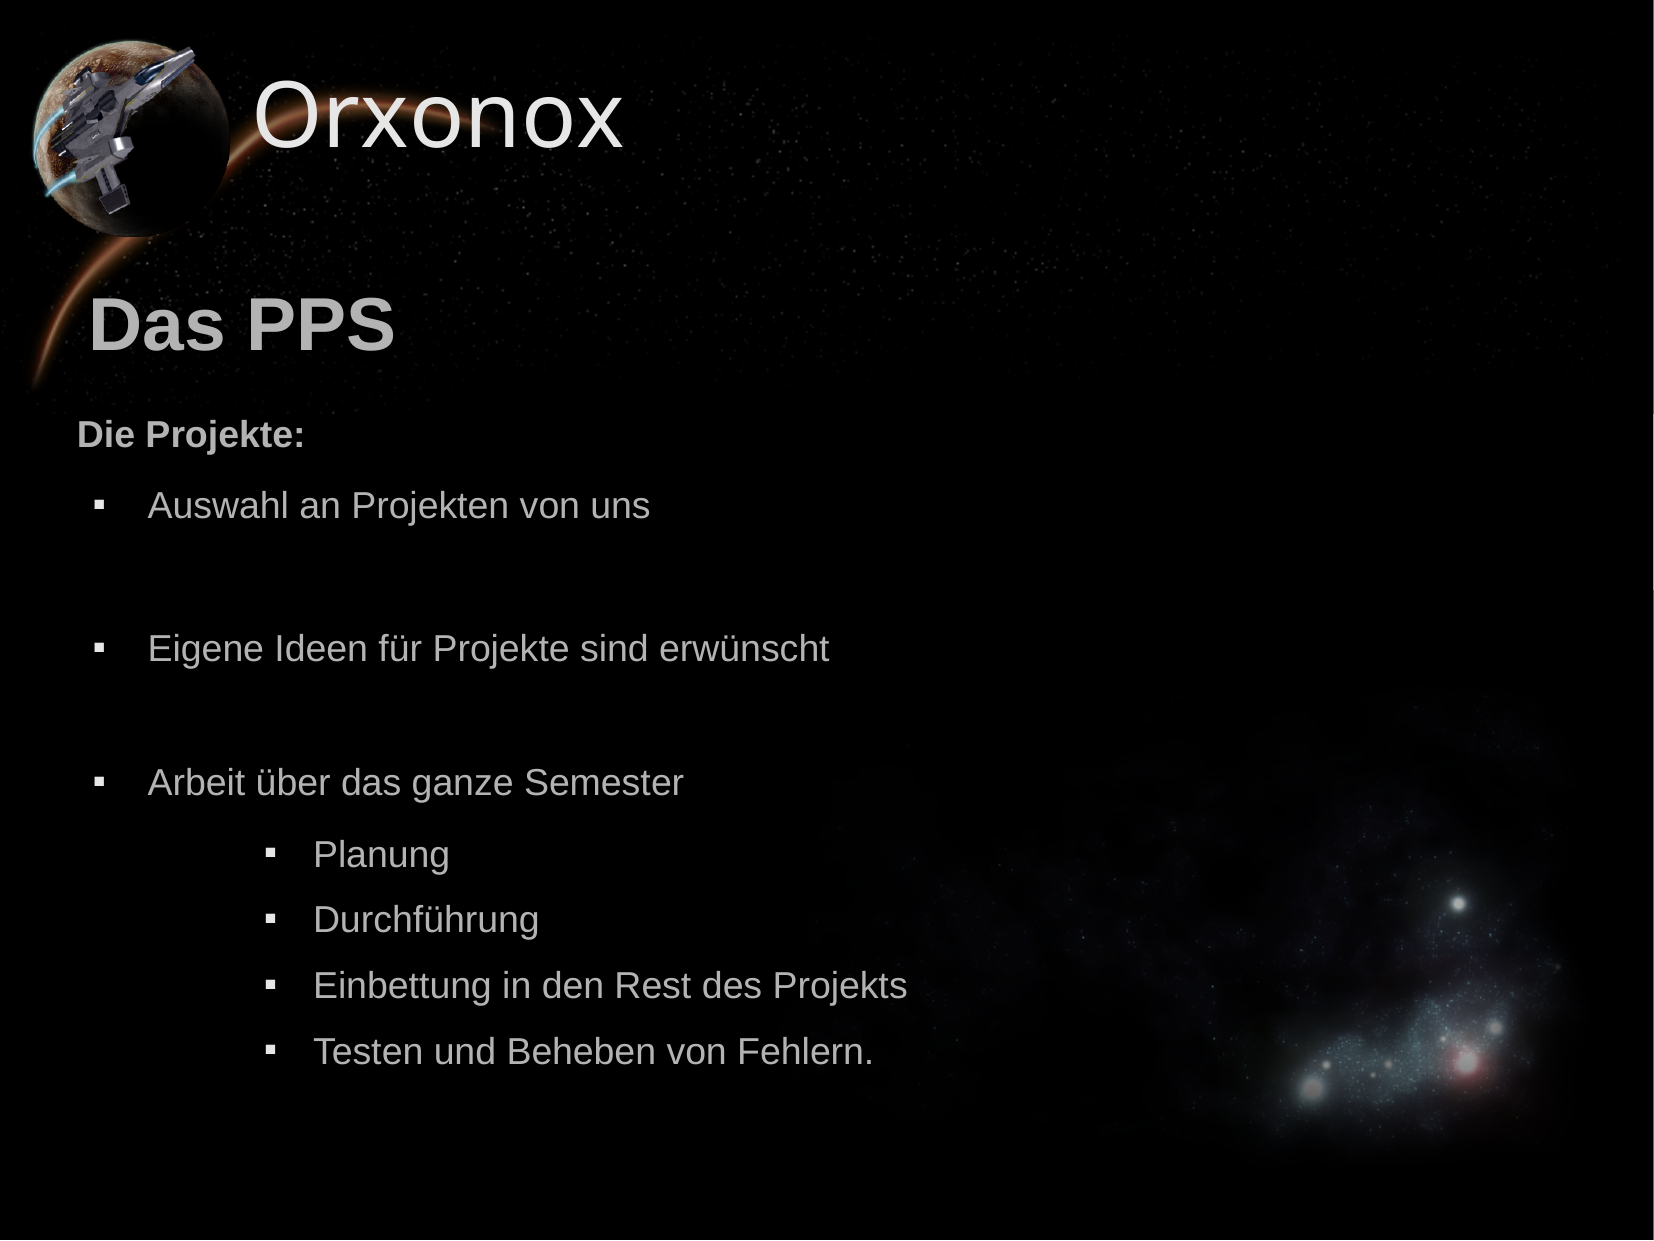

# Das PPS
Die Projekte:
Auswahl an Projekten von uns
Eigene Ideen für Projekte sind erwünscht
Arbeit über das ganze Semester
Planung
Durchführung
Einbettung in den Rest des Projekts
Testen und Beheben von Fehlern.